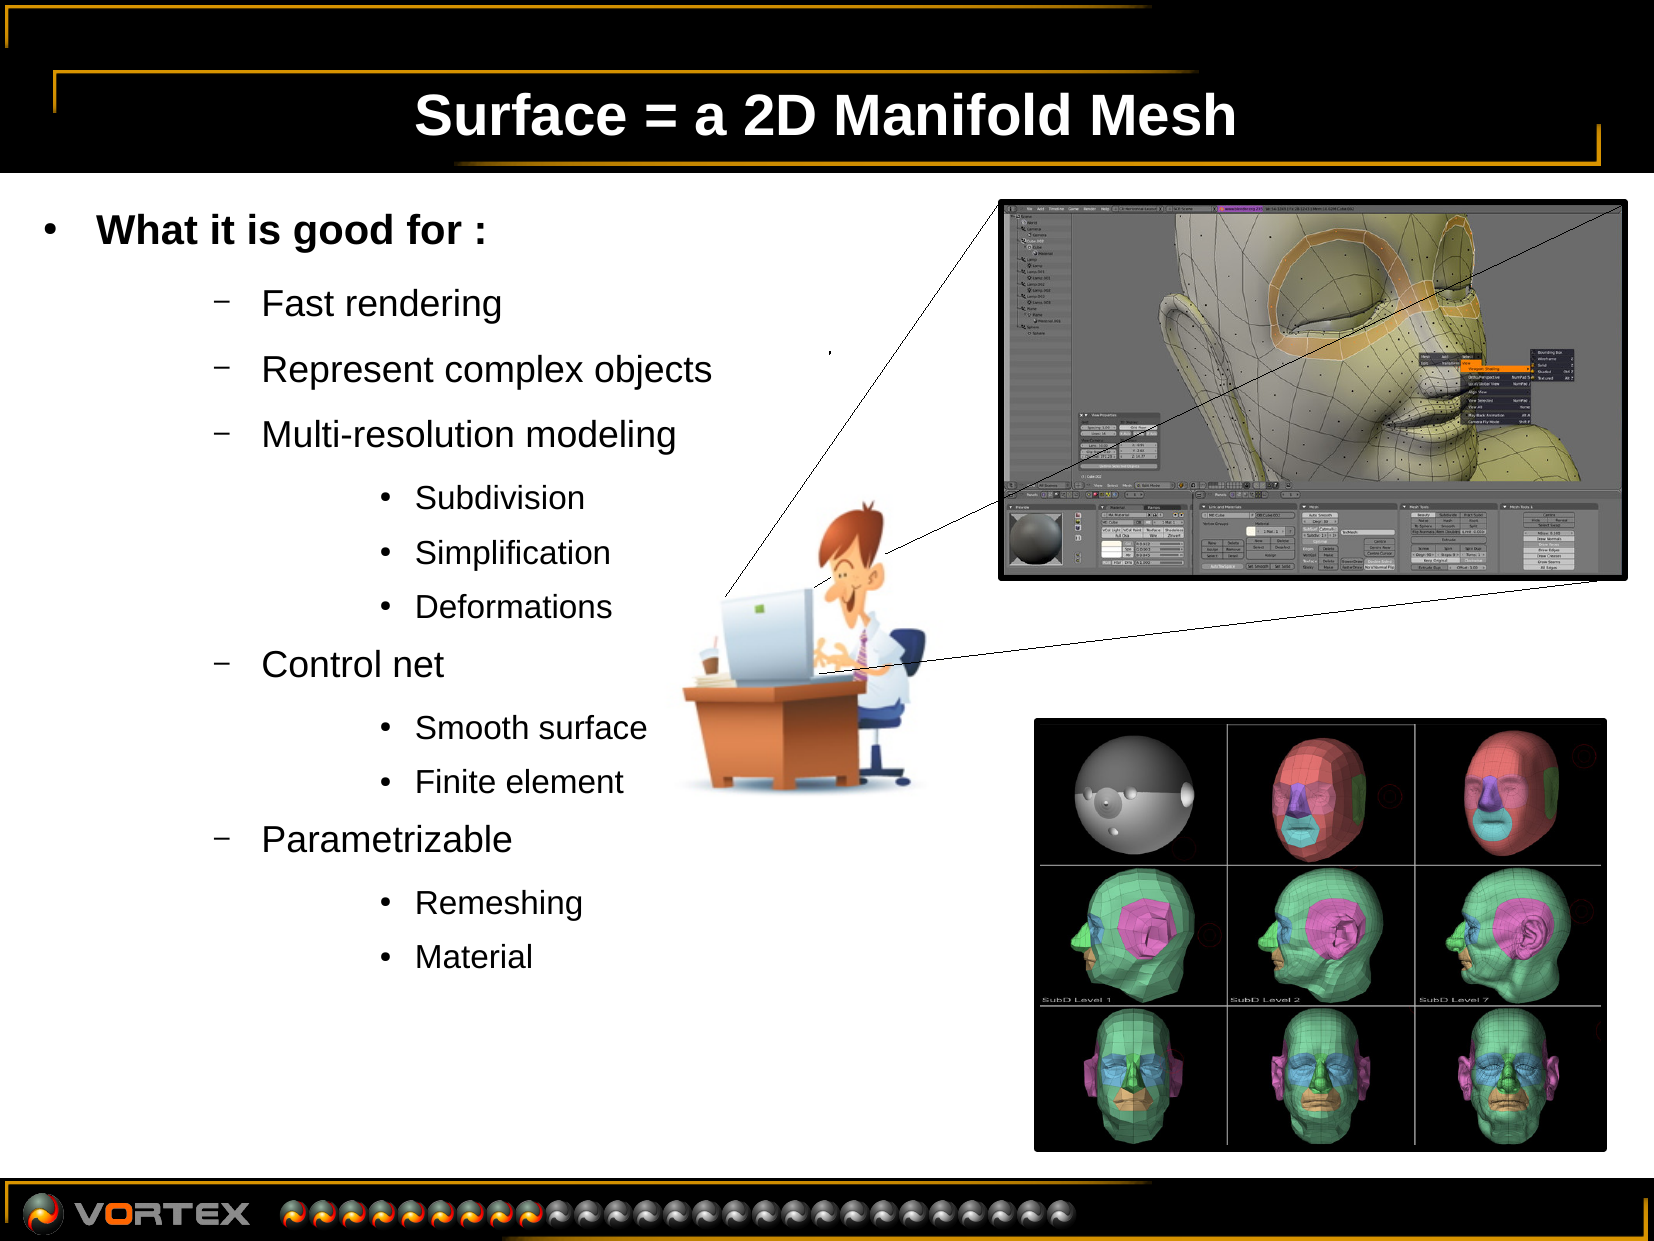

# Surface = a 2D Manifold Mesh
What it is good for :
Fast rendering
Represent complex objects
Multi-resolution modeling
Subdivision
Simplification
Deformations
Control net
Smooth surface
Finite element
Parametrizable
Remeshing
Material